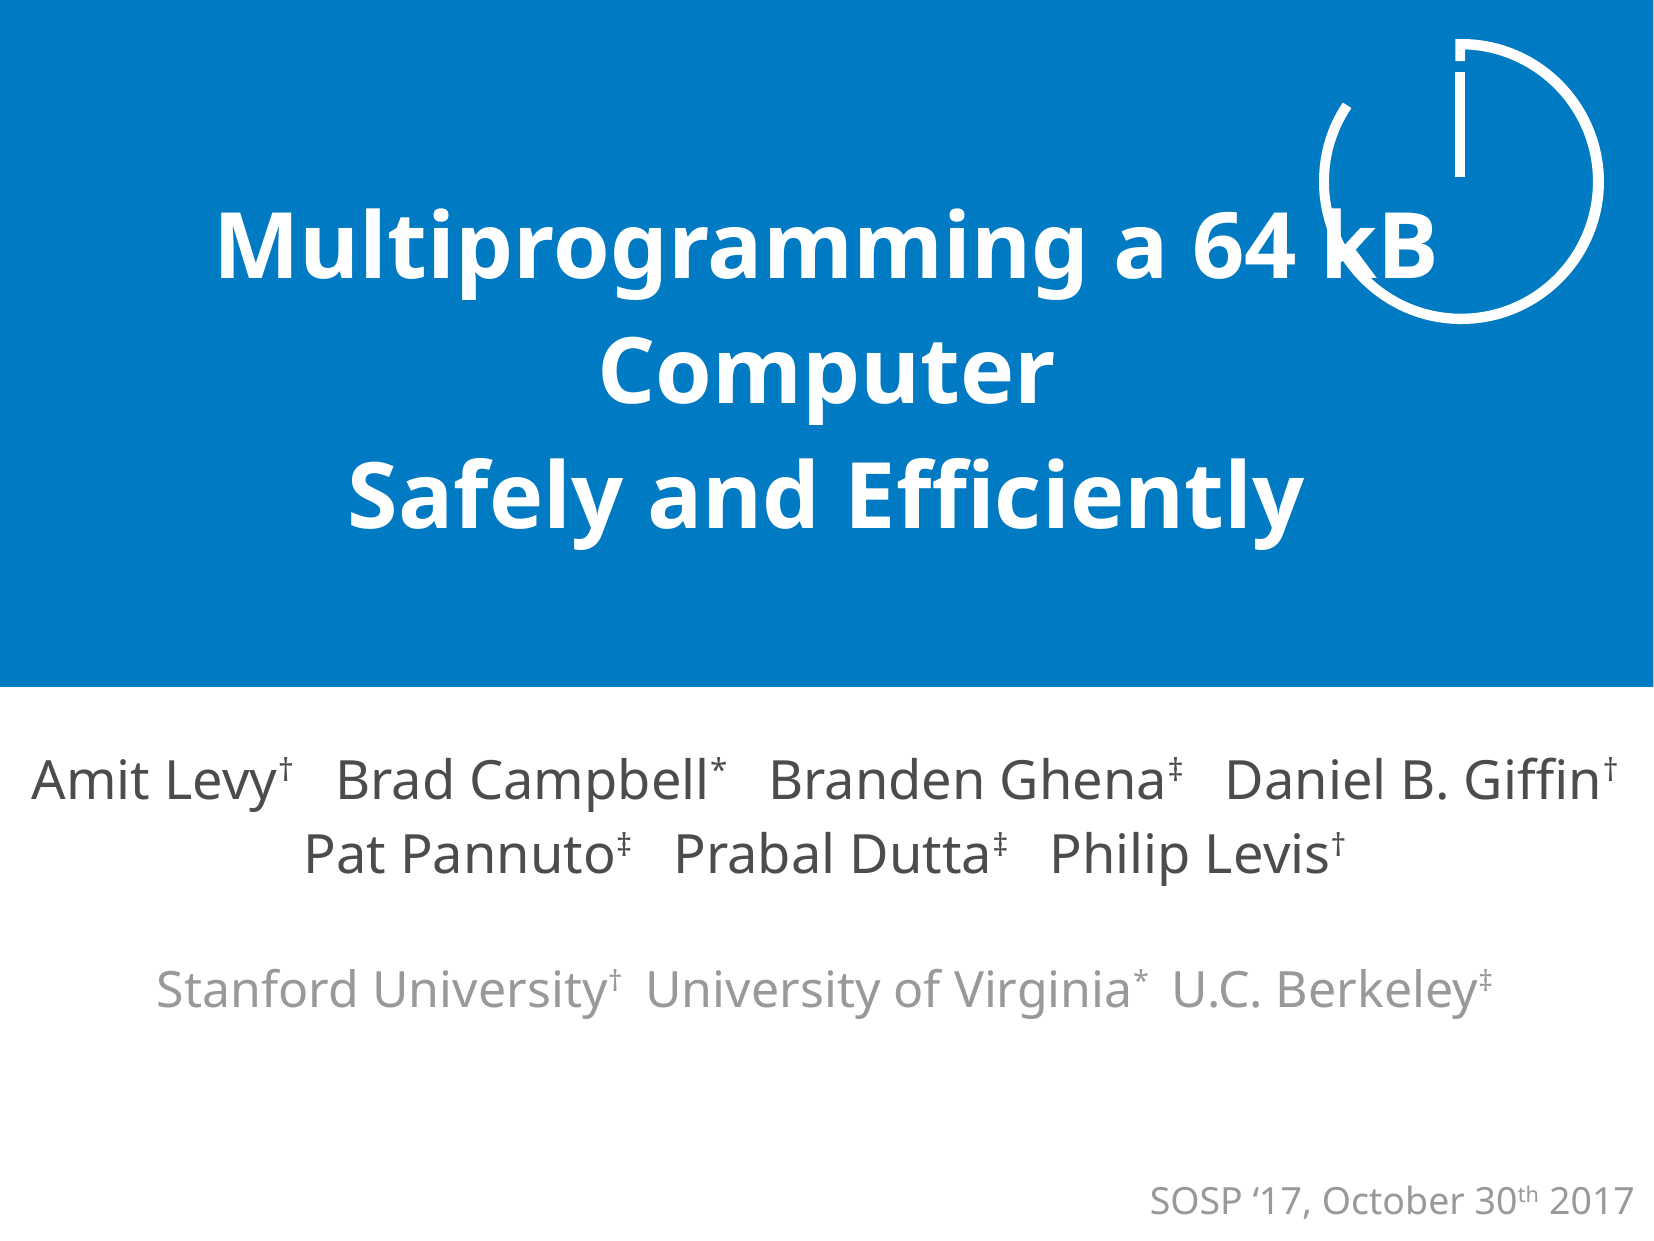

# Multiprogramming a 64 kB Computer
Safely and Efficiently
Amit Levy† Brad Campbell* Branden Ghena‡ Daniel B. Giffin†
Pat Pannuto‡ Prabal Dutta‡ Philip Levis†
Stanford University† University of Virginia* U.C. Berkeley‡
SOSP ‘17, October 30th 2017